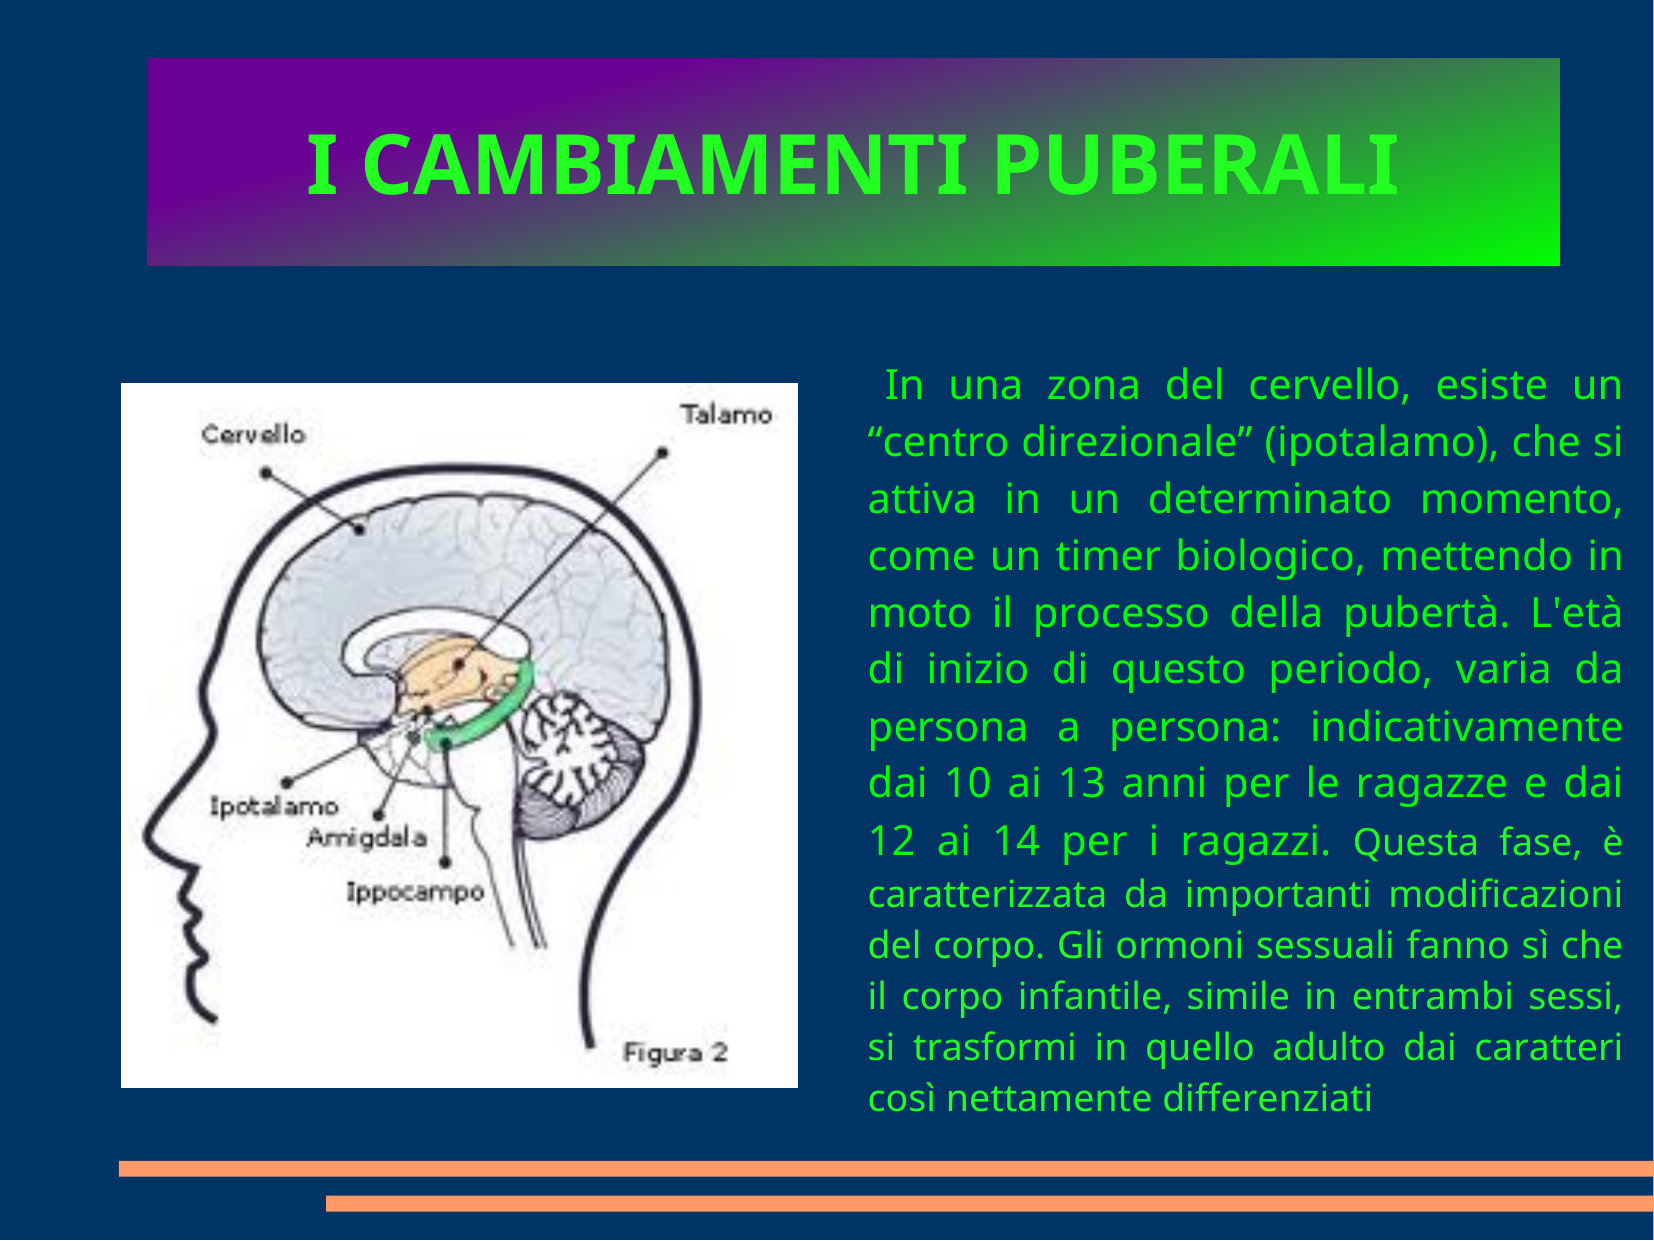

# I CAMBIAMENTI PUBERALI
 In una zona del cervello, esiste un “centro direzionale” (ipotalamo), che si attiva in un determinato momento, come un timer biologico, mettendo in moto il processo della pubertà. L'età di inizio di questo periodo, varia da persona a persona: indicativamente dai 10 ai 13 anni per le ragazze e dai 12 ai 14 per i ragazzi. Questa fase, è caratterizzata da importanti modificazioni del corpo. Gli ormoni sessuali fanno sì che il corpo infantile, simile in entrambi sessi, si trasformi in quello adulto dai caratteri così nettamente differenziati